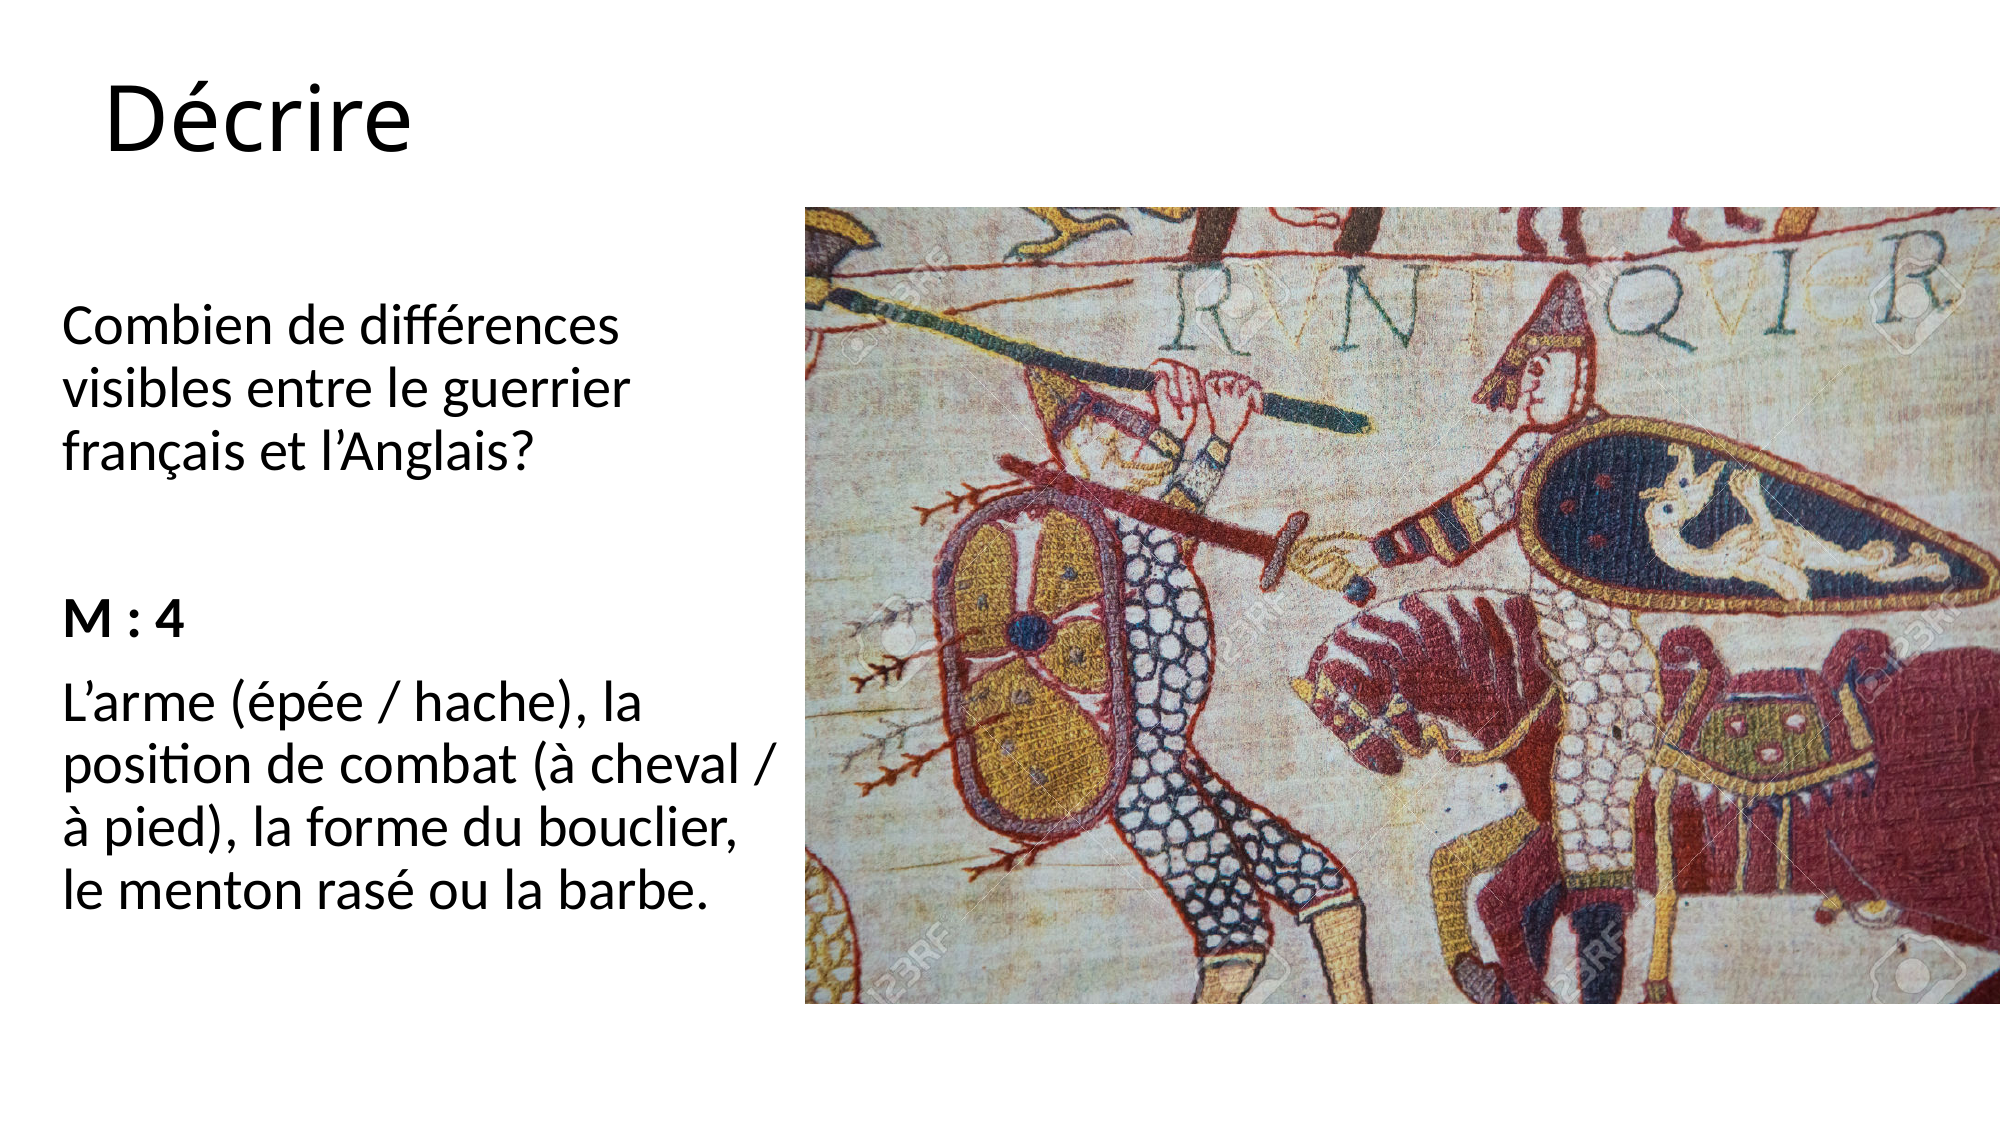

# Décrire
Combien de différences visibles entre le guerrier français et l’Anglais?
M : 4
L’arme (épée / hache), la position de combat (à cheval / à pied), la forme du bouclier, le menton rasé ou la barbe.